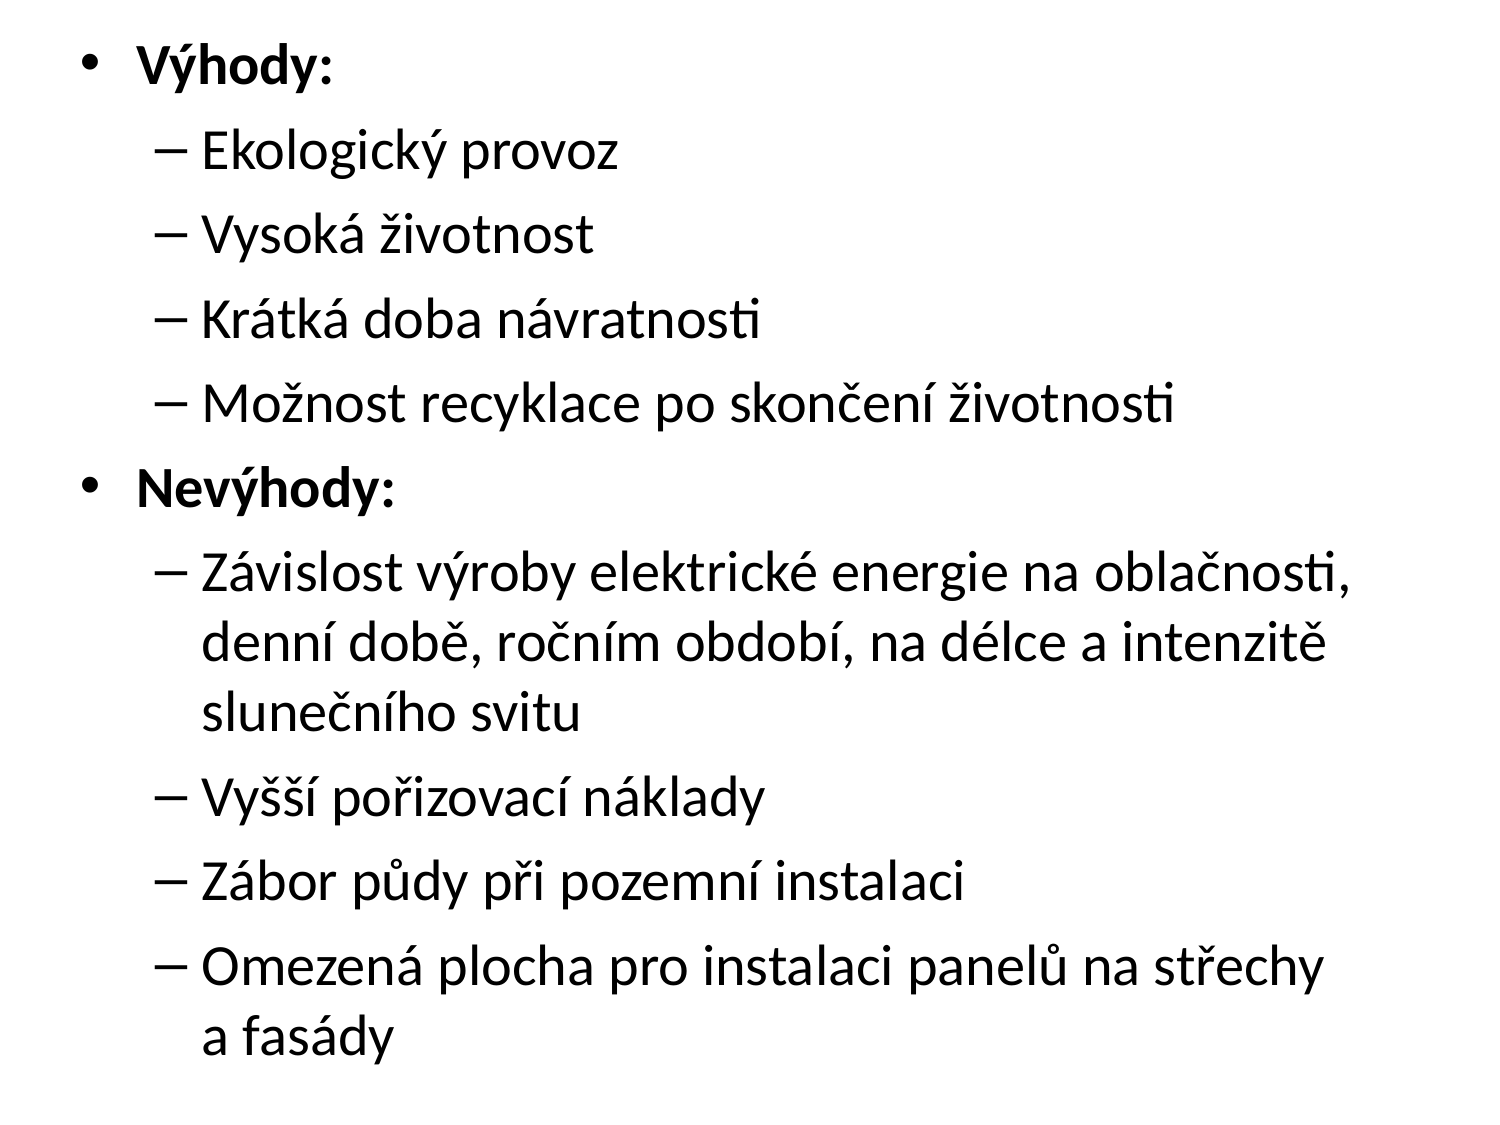

Výhody:
Ekologický provoz
Vysoká životnost
Krátká doba návratnosti
Možnost recyklace po skončení životnosti
Nevýhody:
Závislost výroby elektrické energie na oblačnosti, denní době, ročním období, na délce a intenzitě slunečního svitu
Vyšší pořizovací náklady
Zábor půdy při pozemní instalaci
Omezená plocha pro instalaci panelů na střechy
a fasády
#